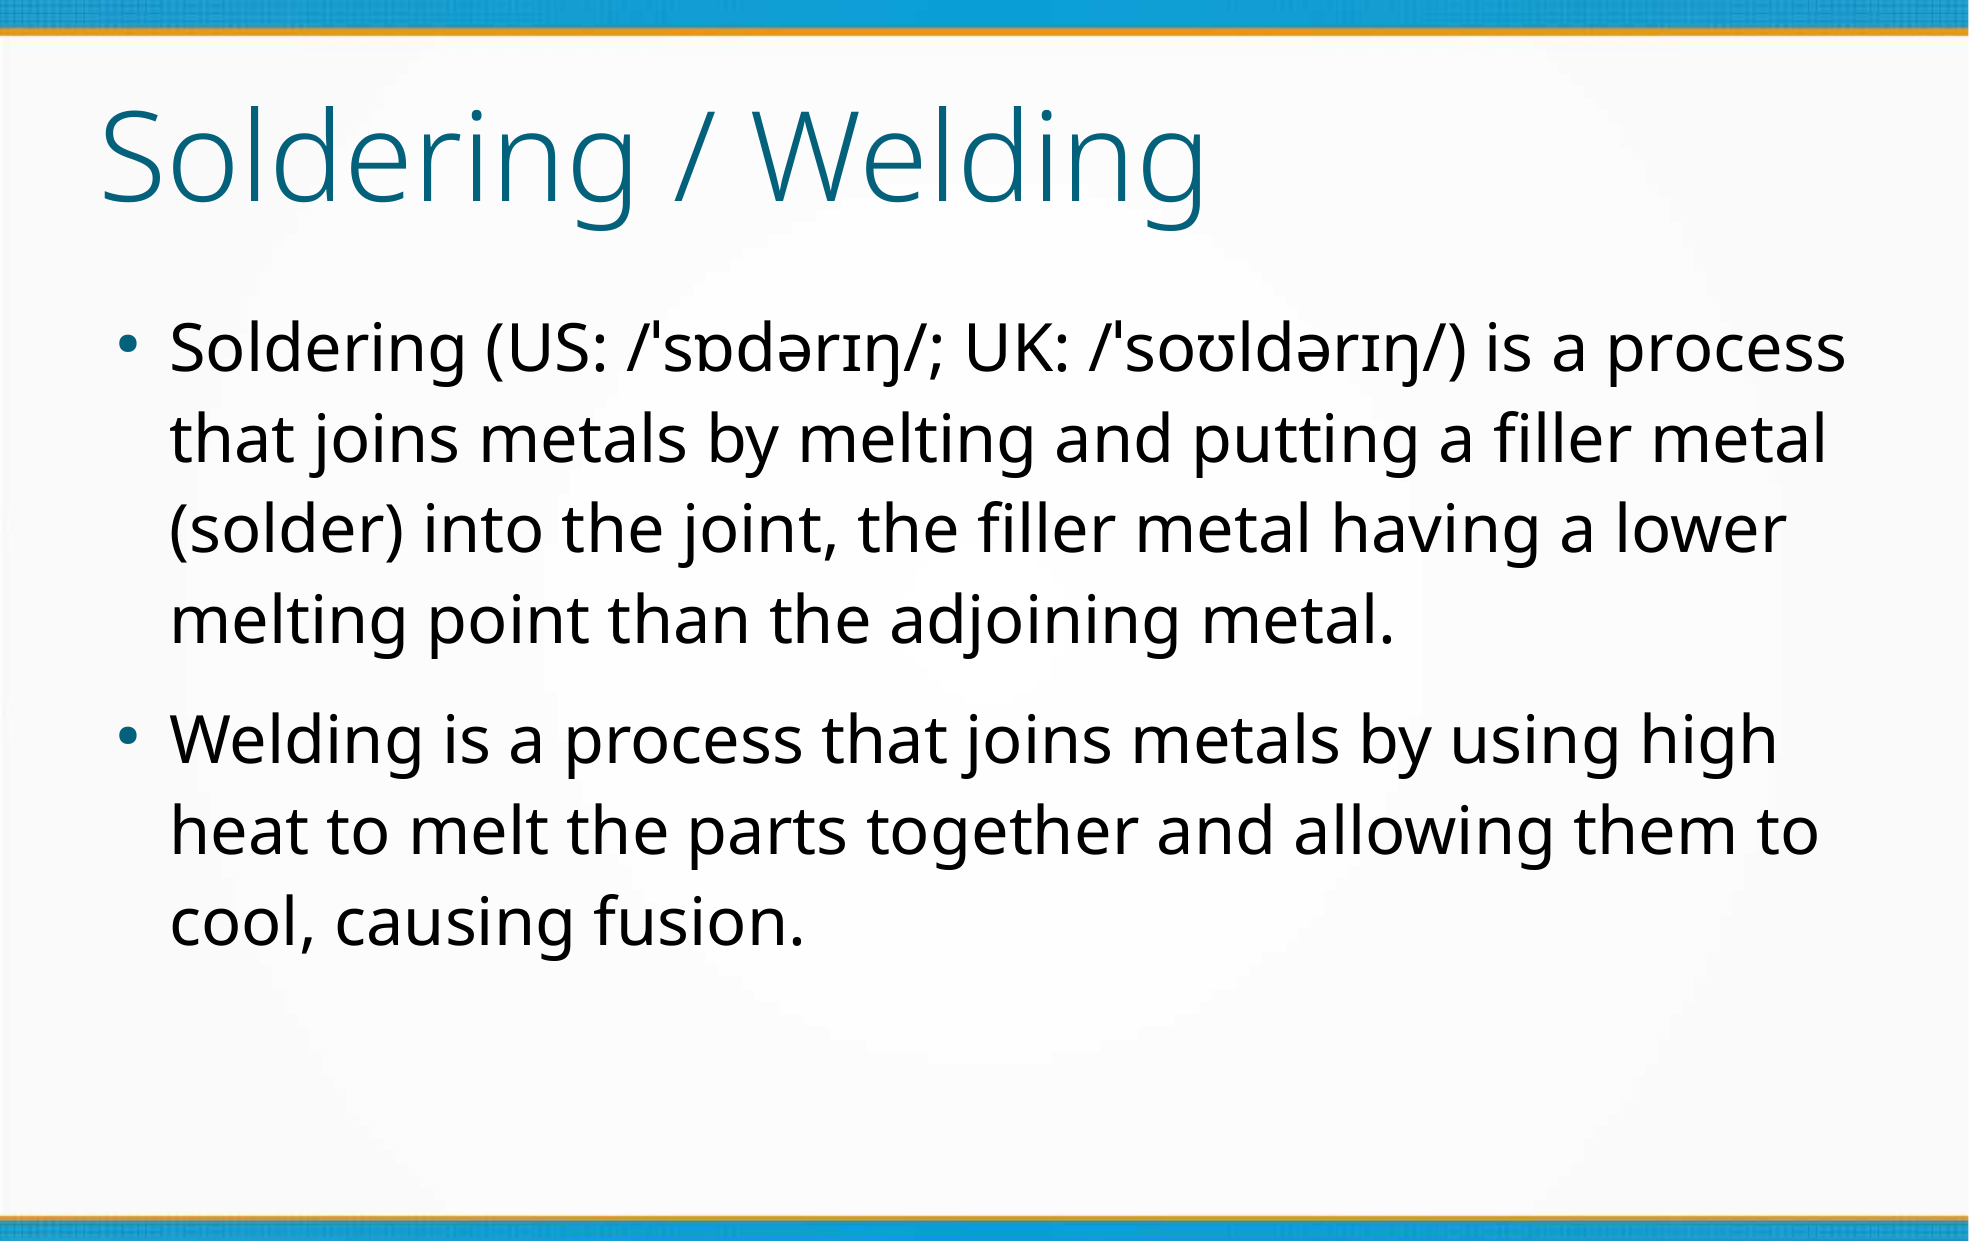

# Soldering / Welding
Soldering (US: /ˈsɒdərɪŋ/; UK: /ˈsoʊldərɪŋ/) is a process that joins metals by melting and putting a filler metal (solder) into the joint, the filler metal having a lower melting point than the adjoining metal.
Welding is a process that joins metals by using high heat to melt the parts together and allowing them to cool, causing fusion.